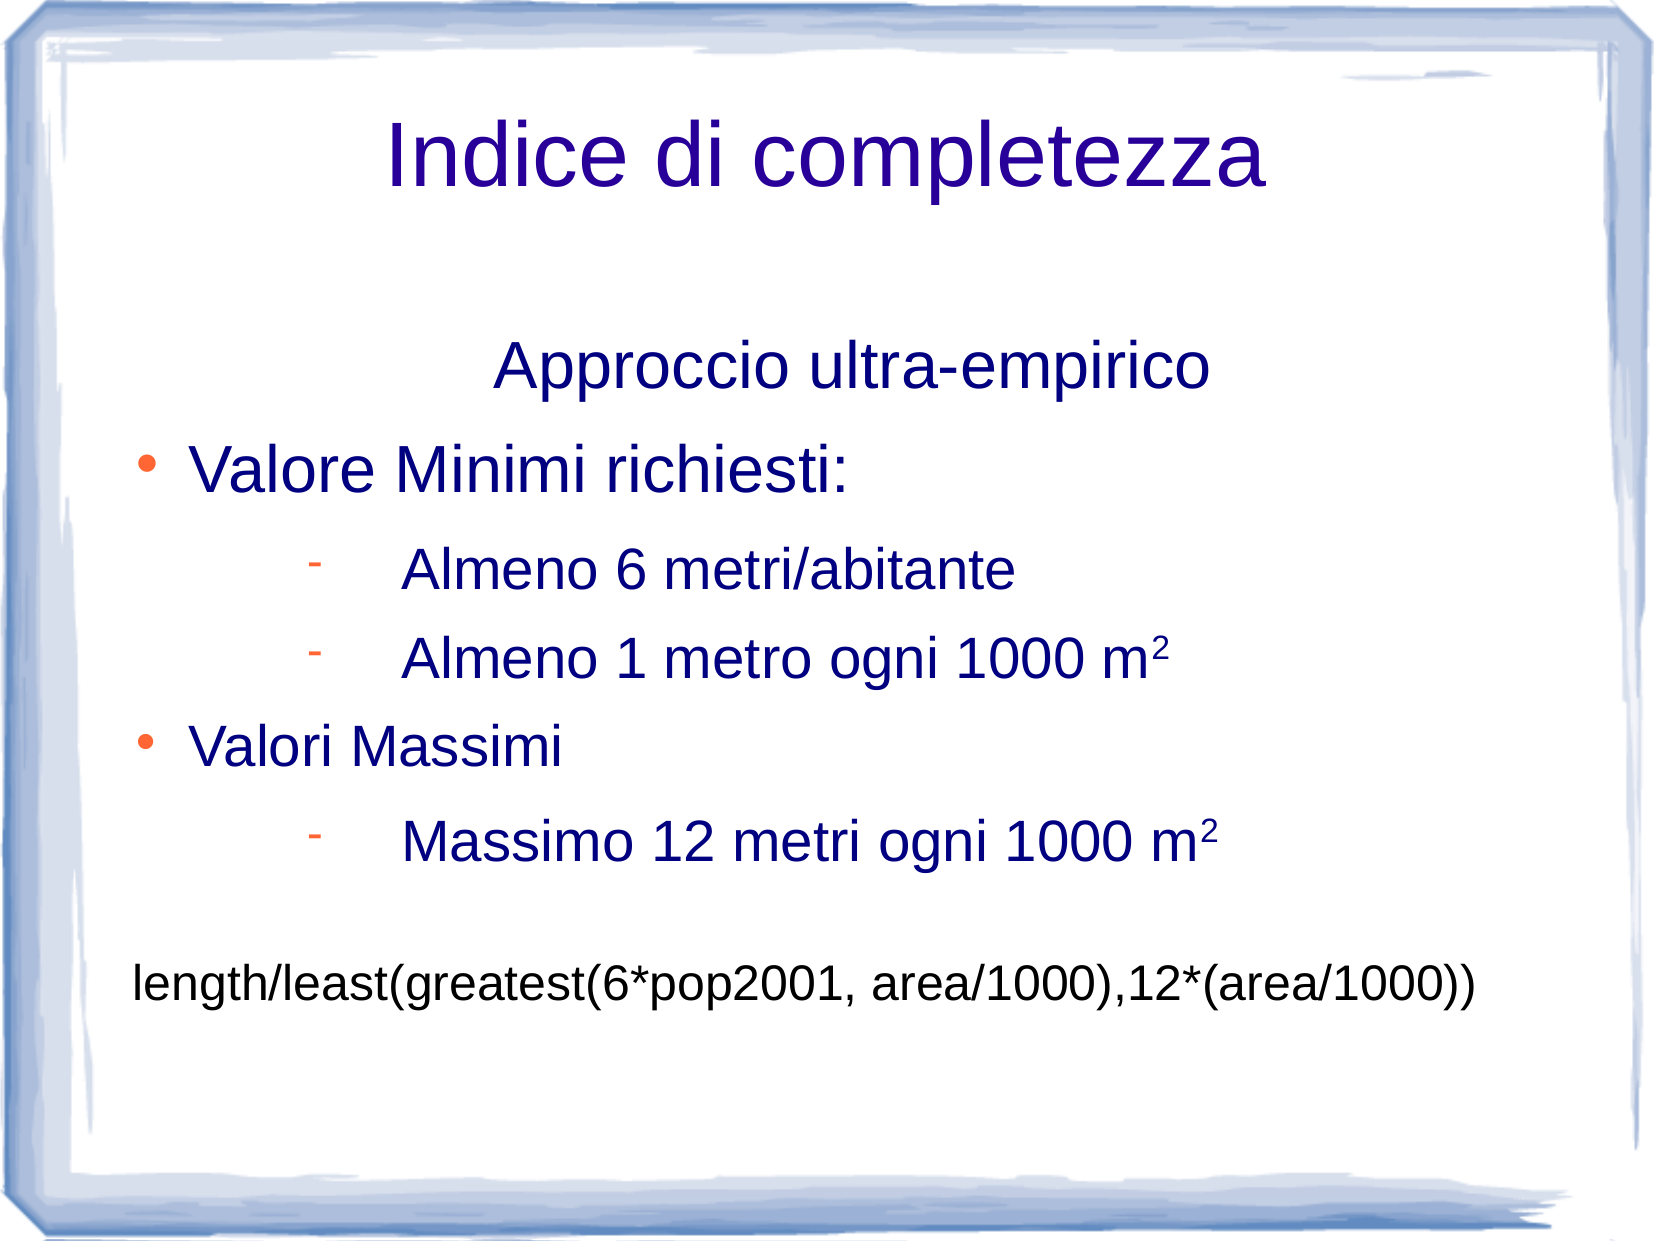

# Indice di completezza
Approccio ultra-empirico
Valore Minimi richiesti:
Almeno 6 metri/abitante
Almeno 1 metro ogni 1000 m2
Valori Massimi
Massimo 12 metri ogni 1000 m2
length/least(greatest(6*pop2001, area/1000),12*(area/1000))